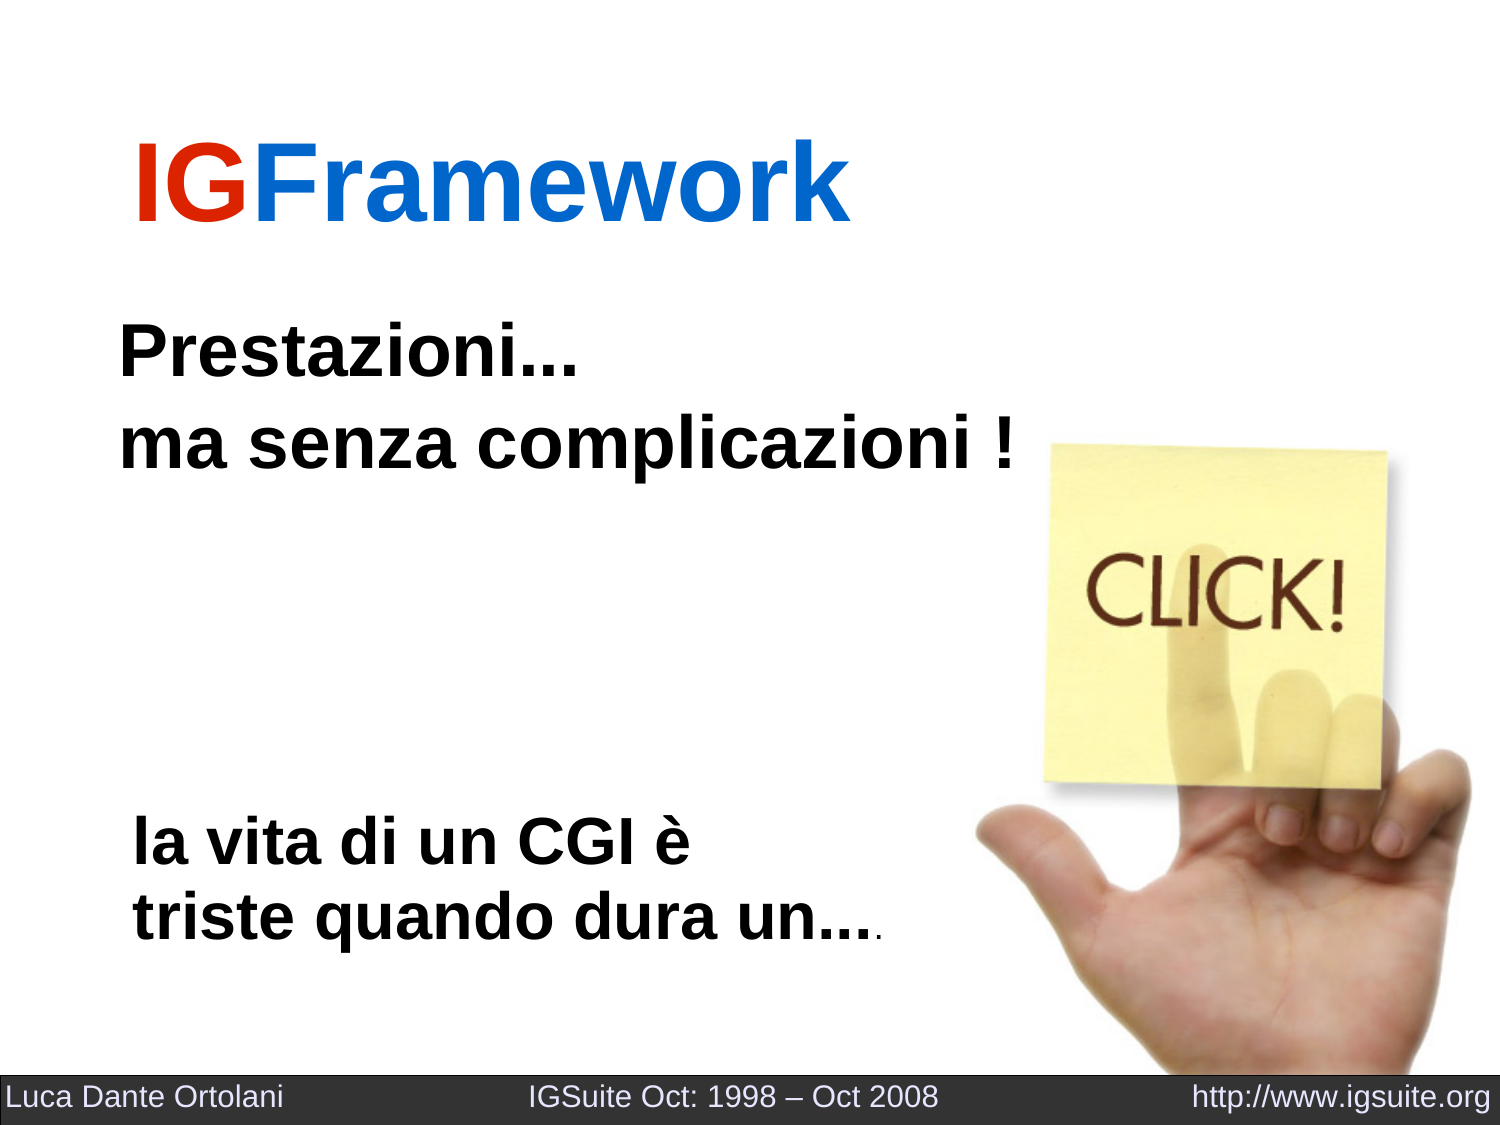

IGFramework
Prestazioni...
ma senza complicazioni !
la vita di un CGI è
triste quando dura un....
Luca Dante Ortolani IGSuite Oct: 1998 – Oct 2008 http://www.igsuite.org